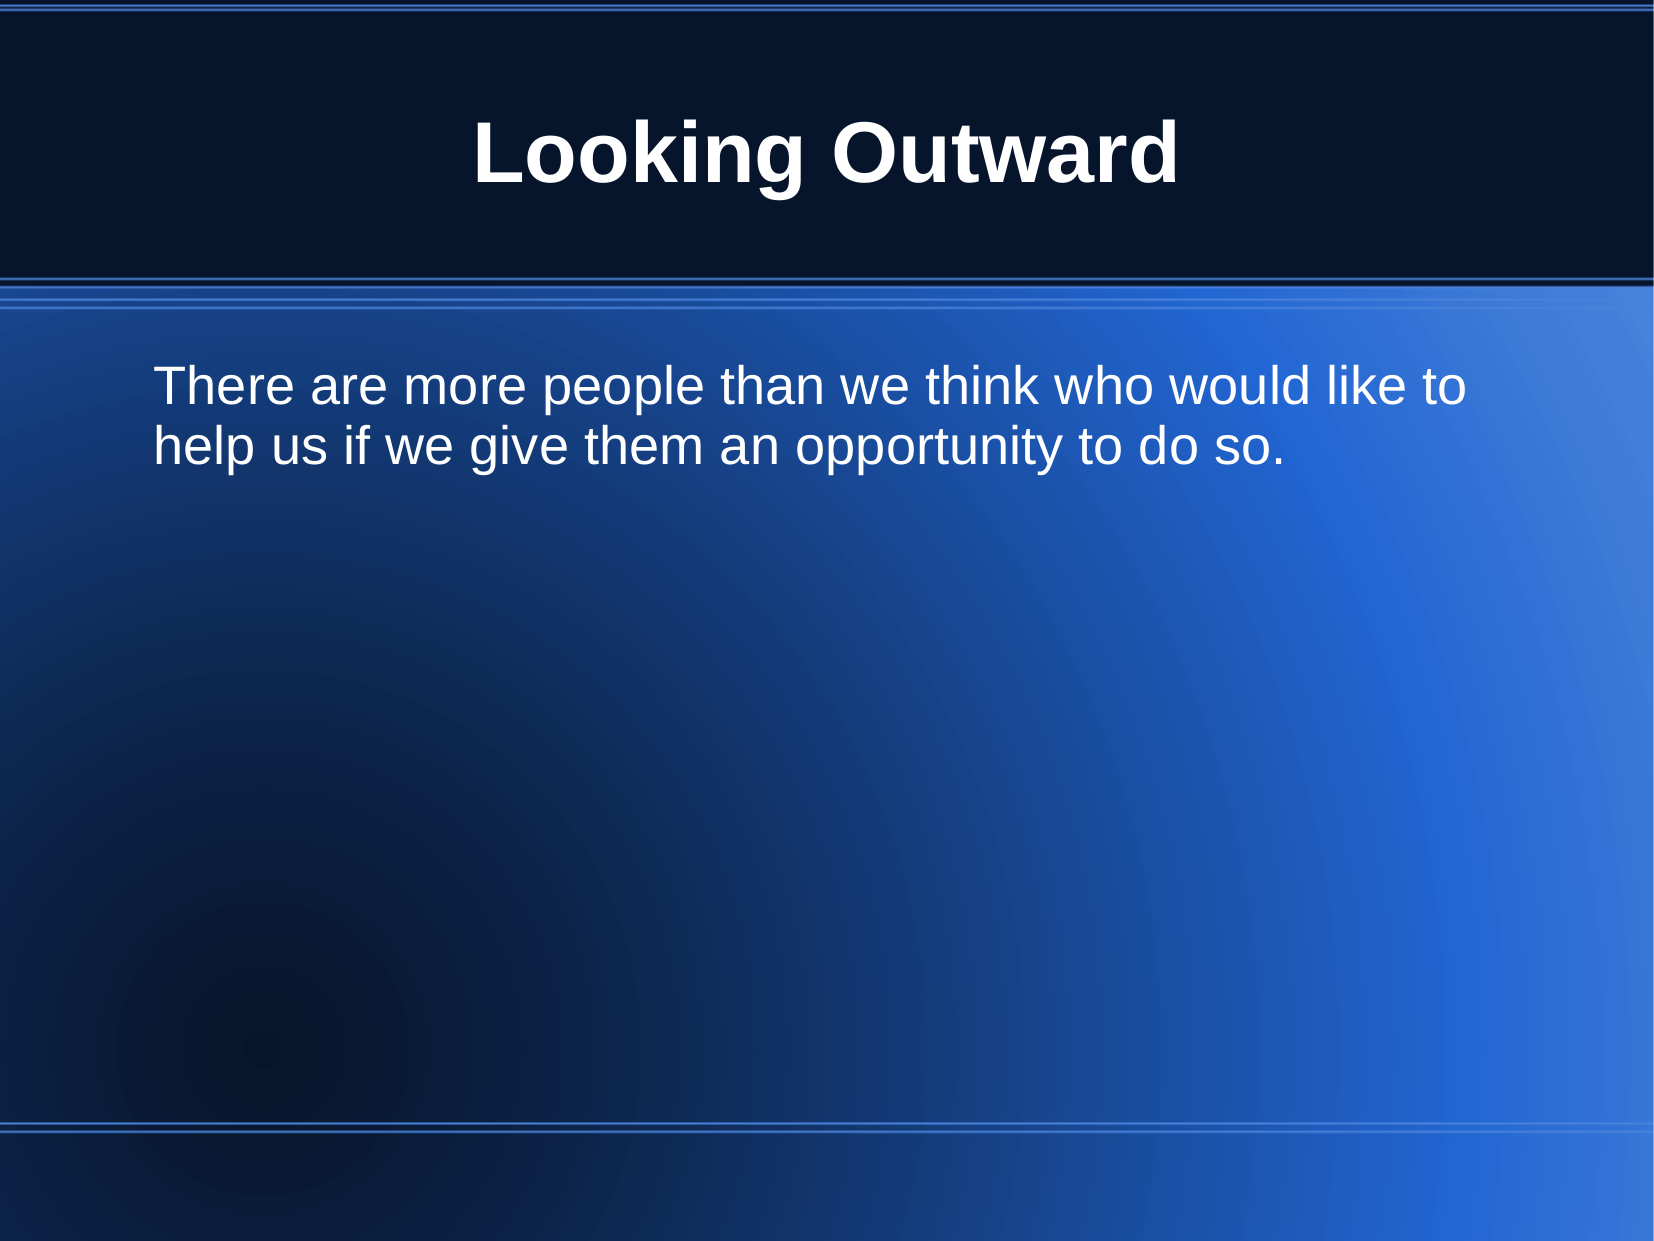

# Looking Outward
There are more people than we think who would like to help us if we give them an opportunity to do so.